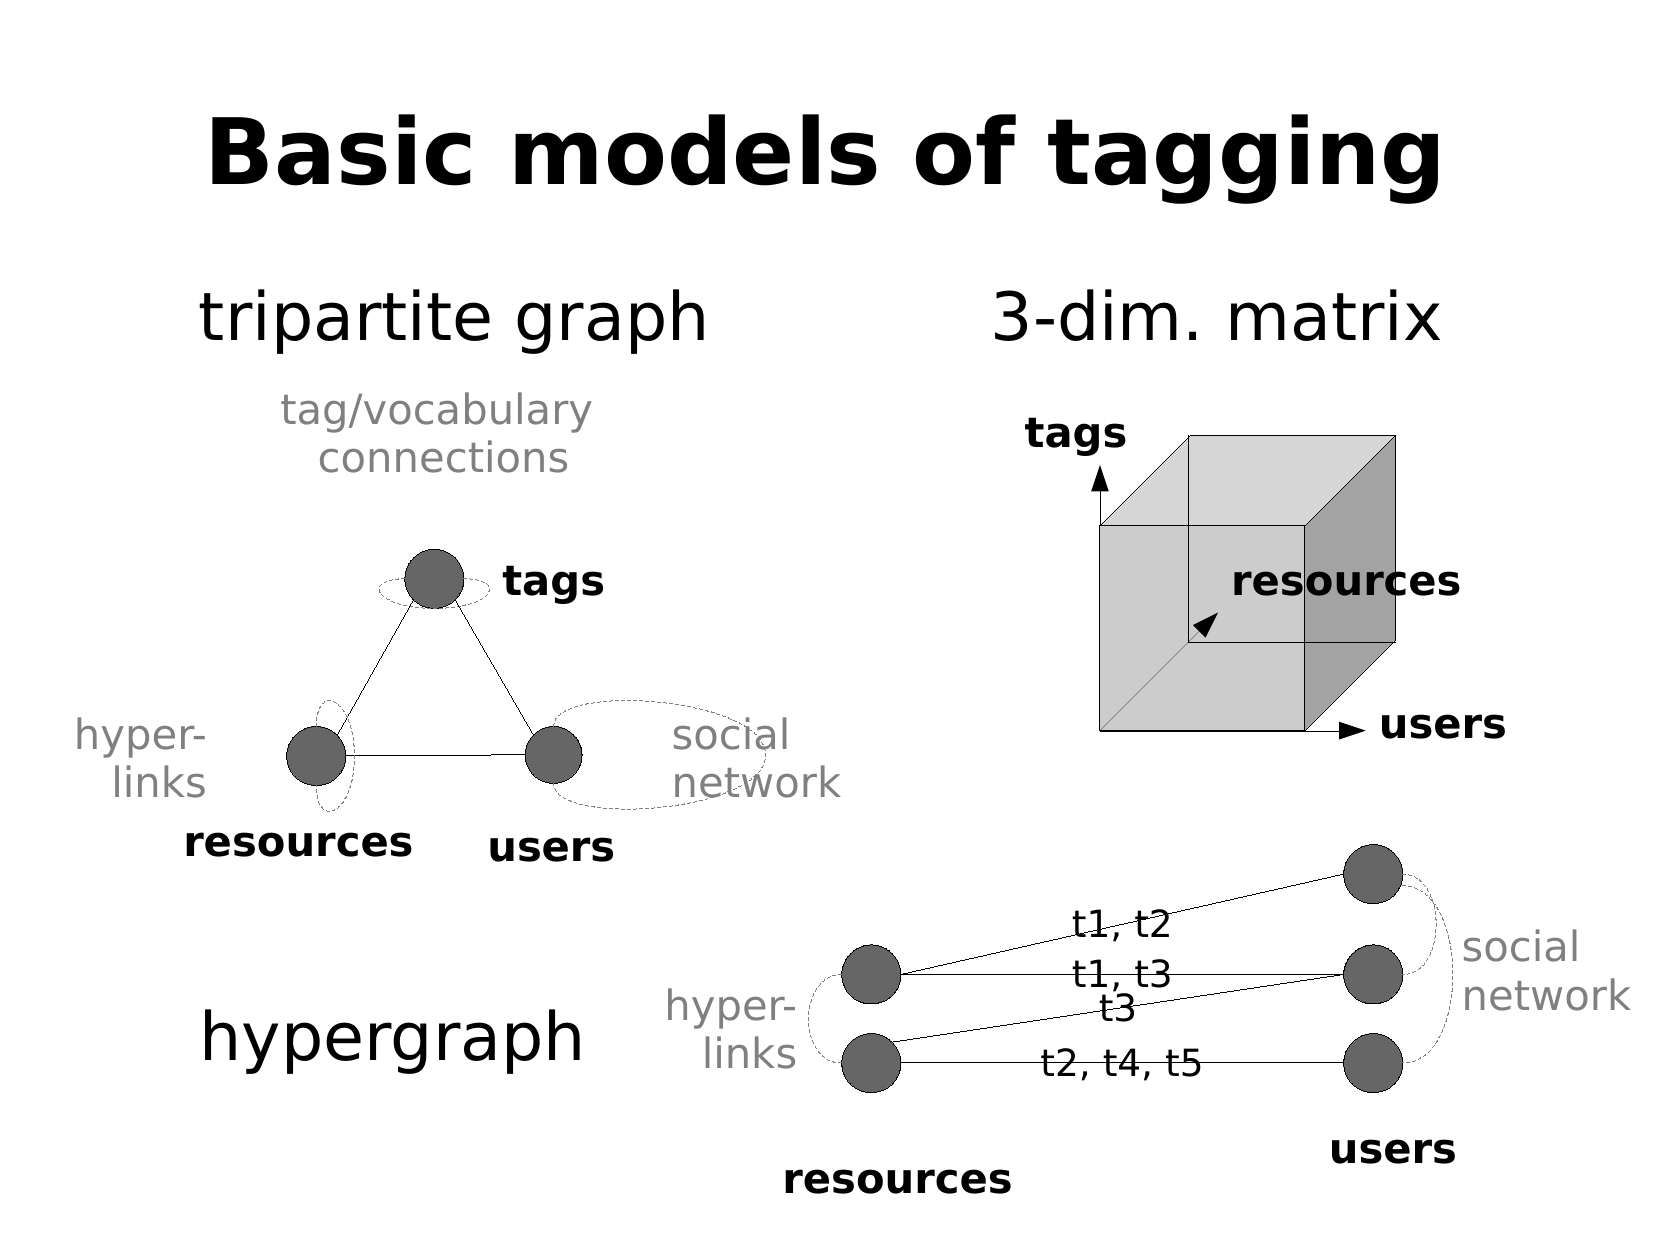

# Basic models of tagging
tripartite graph
3-dim. matrix
tag/vocabulary
connections
tags
tags
resources
users
hyper-
links
social
network
resources
users
social
network
hyper-
links
hypergraph
users
resources